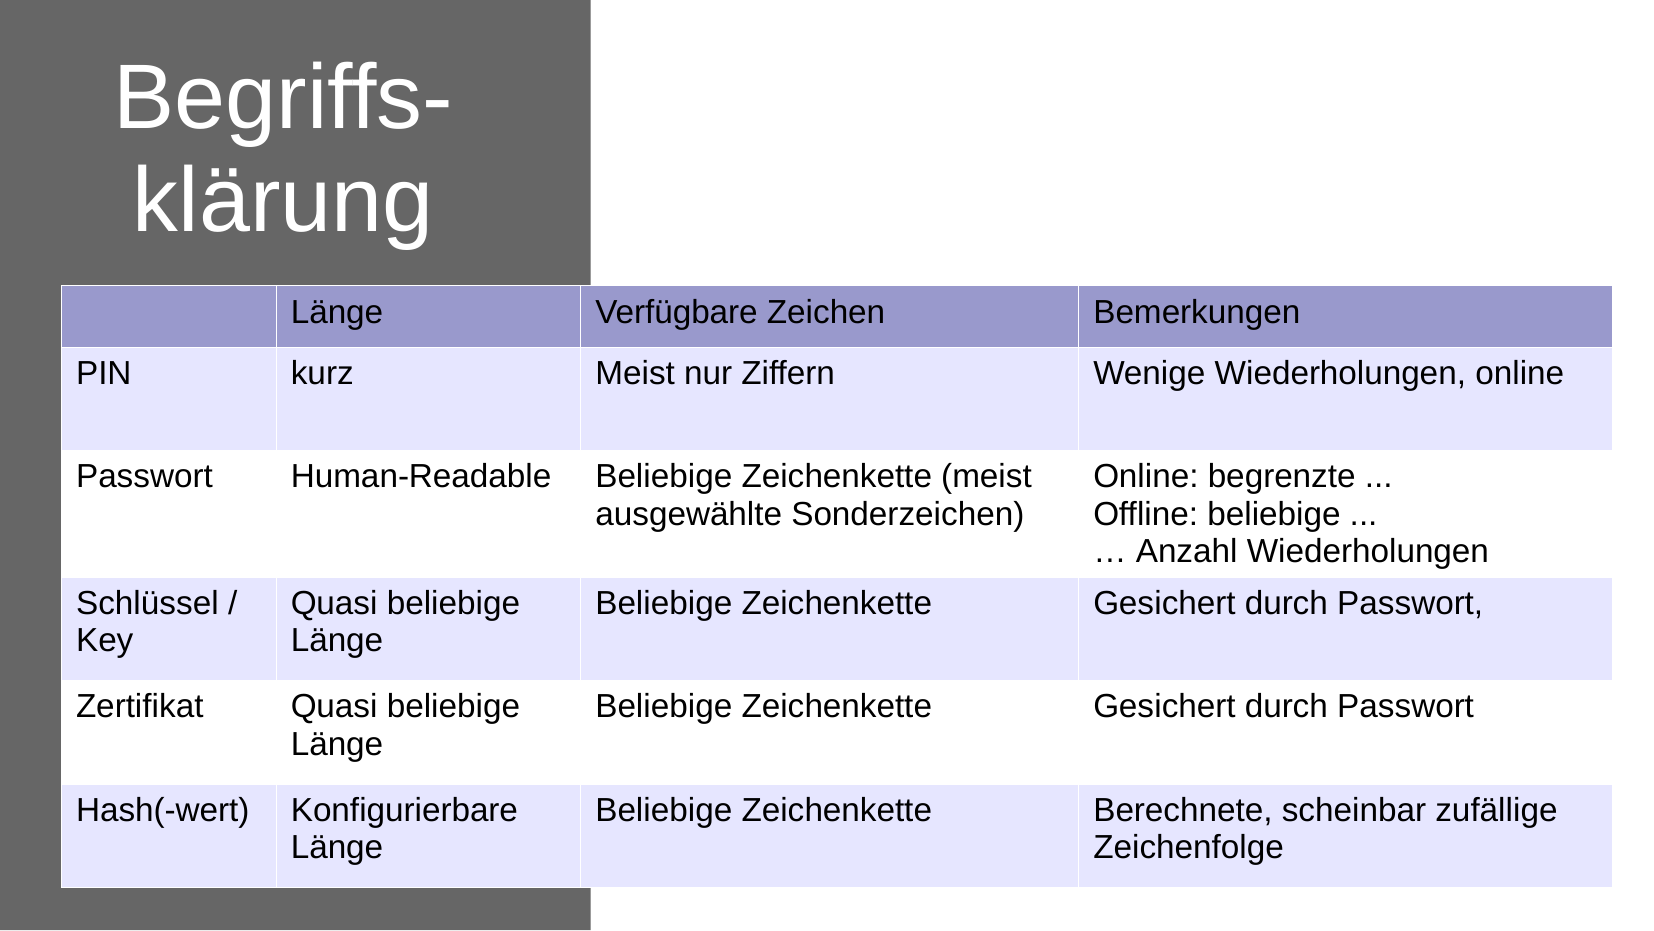

# Begriffs-klärung
| | Länge | Verfügbare Zeichen | Bemerkungen |
| --- | --- | --- | --- |
| PIN | kurz | Meist nur Ziffern | Wenige Wiederholungen, online |
| Passwort | Human-Readable | Beliebige Zeichenkette (meist ausgewählte Sonderzeichen) | Online: begrenzte ... Offline: beliebige ... … Anzahl Wiederholungen |
| Schlüssel / Key | Quasi beliebige Länge | Beliebige Zeichenkette | Gesichert durch Passwort, |
| Zertifikat | Quasi beliebige Länge | Beliebige Zeichenkette | Gesichert durch Passwort |
| Hash(-wert) | Konfigurierbare Länge | Beliebige Zeichenkette | Berechnete, scheinbar zufällige Zeichenfolge |